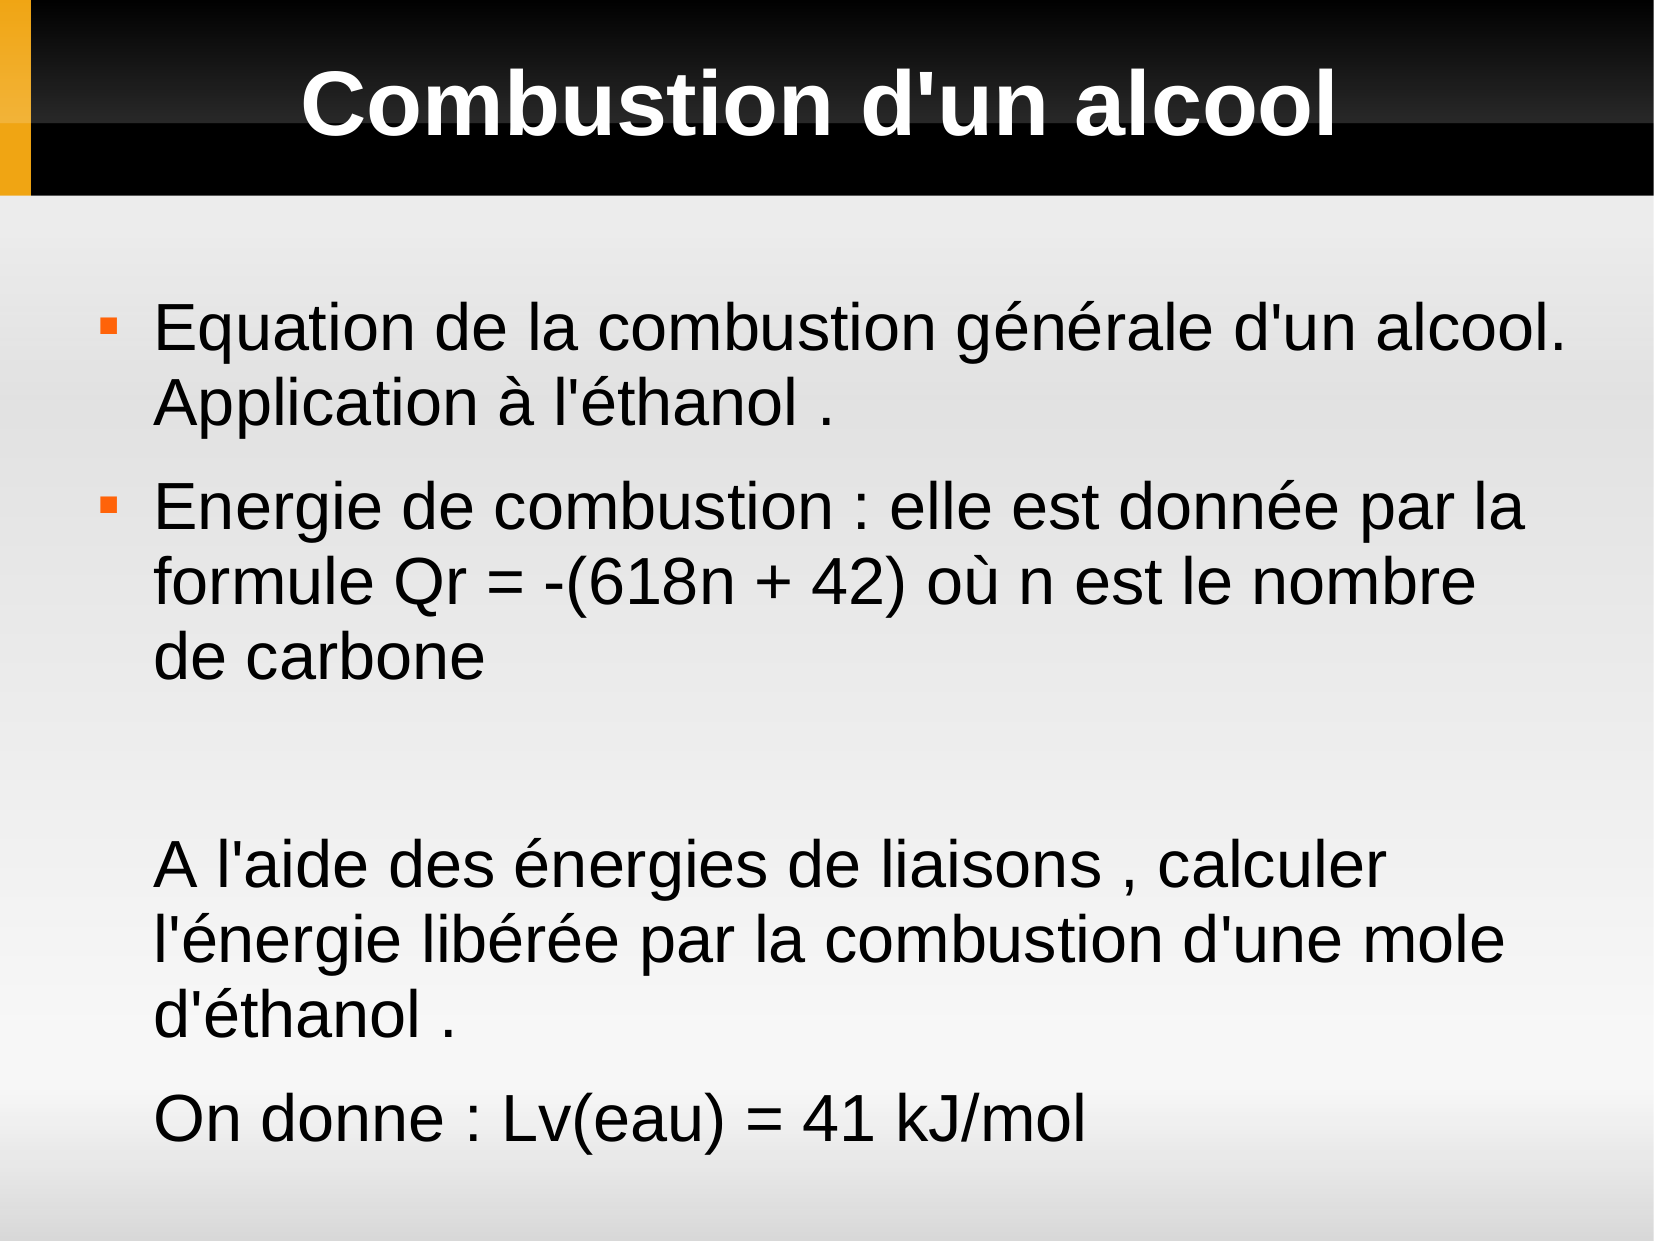

# Combustion d'un alcool
Equation de la combustion générale d'un alcool. Application à l'éthanol .
Energie de combustion : elle est donnée par la formule Qr = -(618n + 42) où n est le nombre de carbone
A l'aide des énergies de liaisons , calculer l'énergie libérée par la combustion d'une mole d'éthanol .
On donne : Lv(eau) = 41 kJ/mol